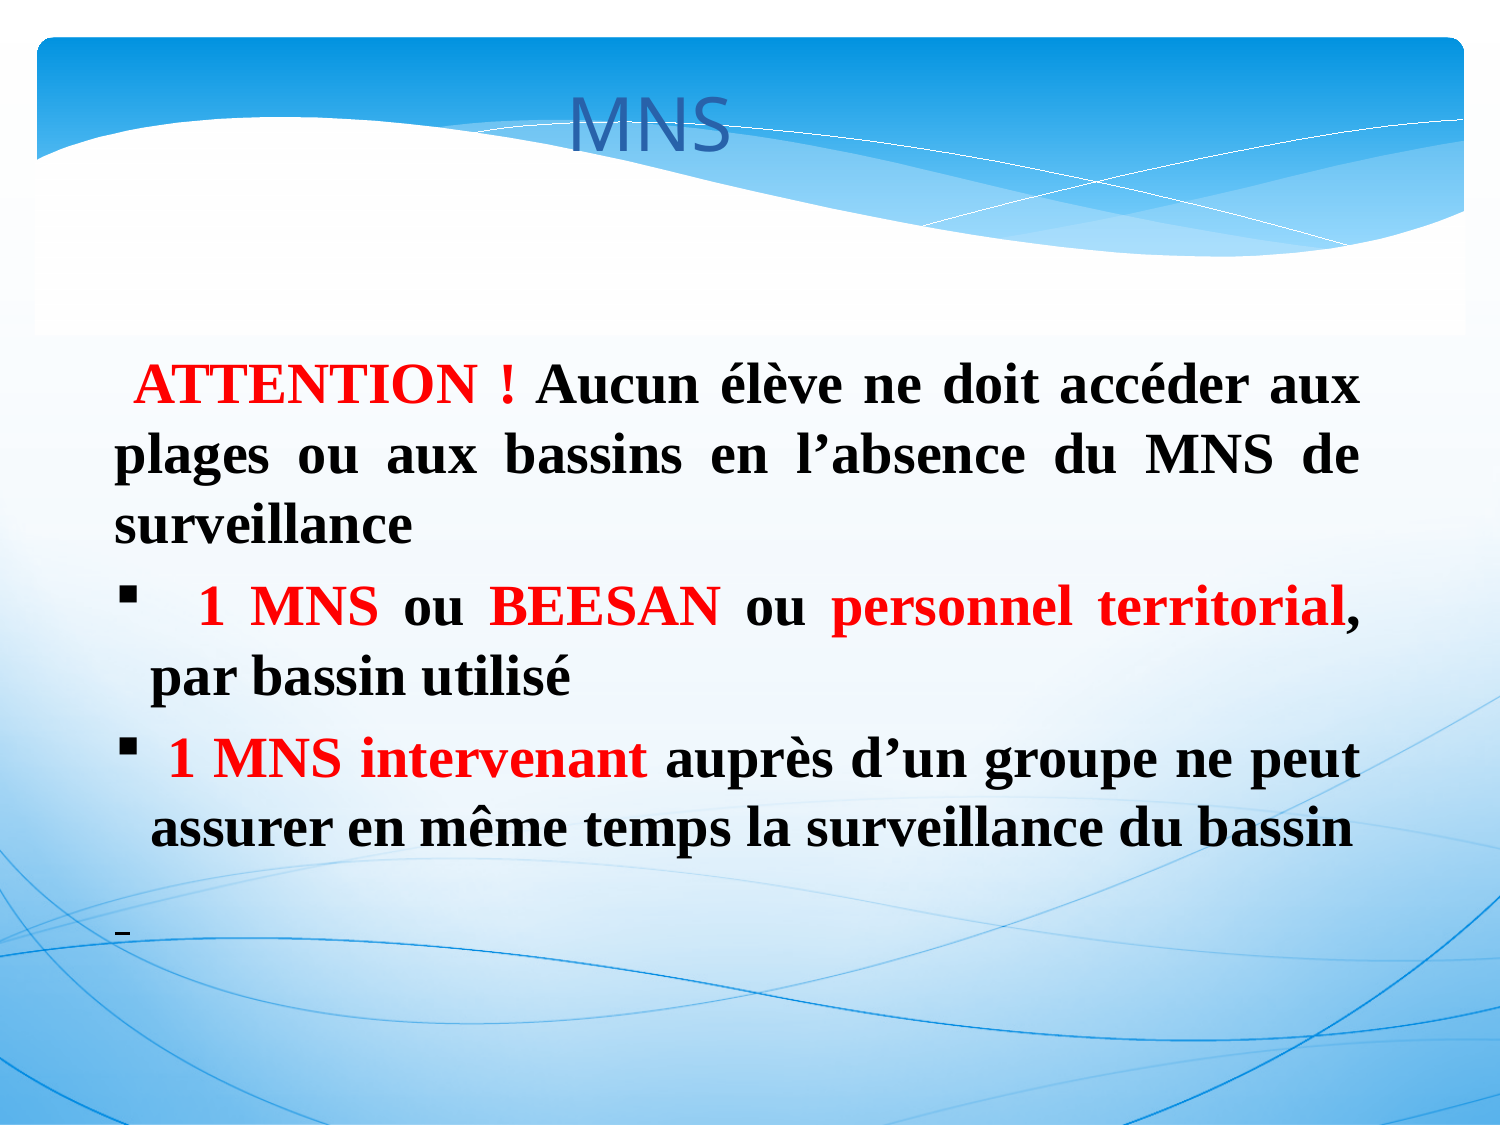

MNS
 ATTENTION ! Aucun élève ne doit accéder aux plages ou aux bassins en l’absence du MNS de surveillance
 1 MNS ou BEESAN ou personnel territorial, par bassin utilisé
 1 MNS intervenant auprès d’un groupe ne peut assurer en même temps la surveillance du bassin